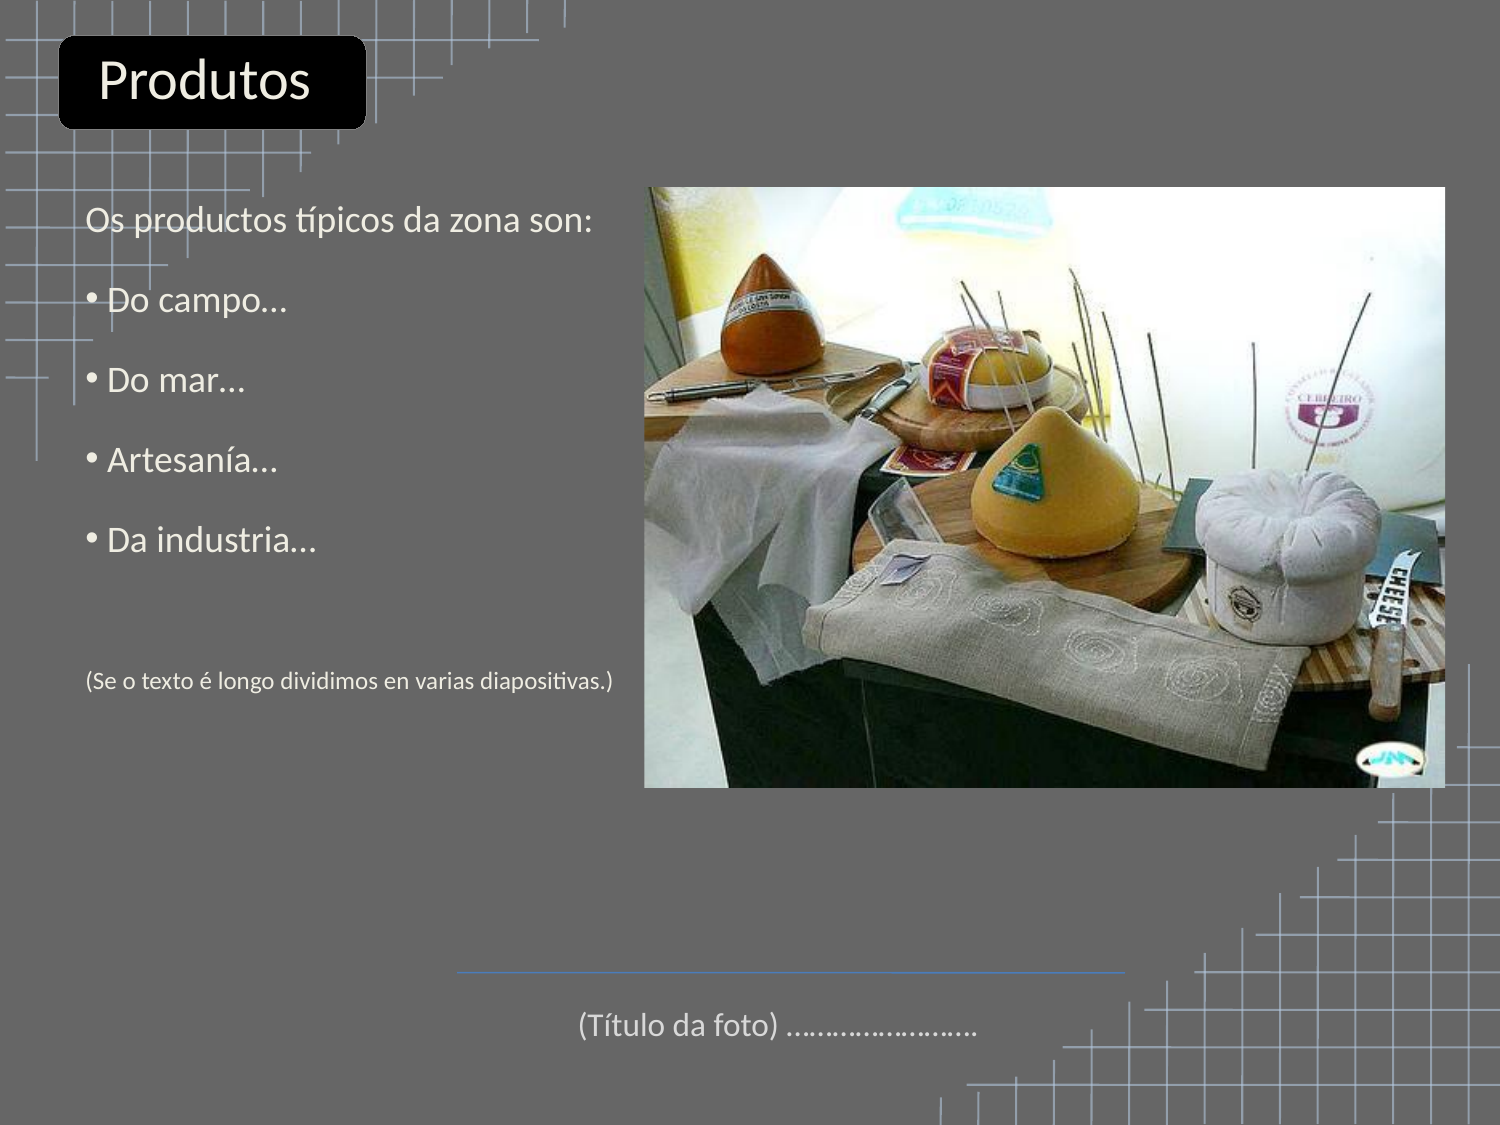

# Produtos
Os productos típicos da zona son:
 Do campo…
 Do mar…
 Artesanía…
 Da industria…
(Se o texto é longo dividimos en varias diapositivas.)
(Título da foto) …………………….